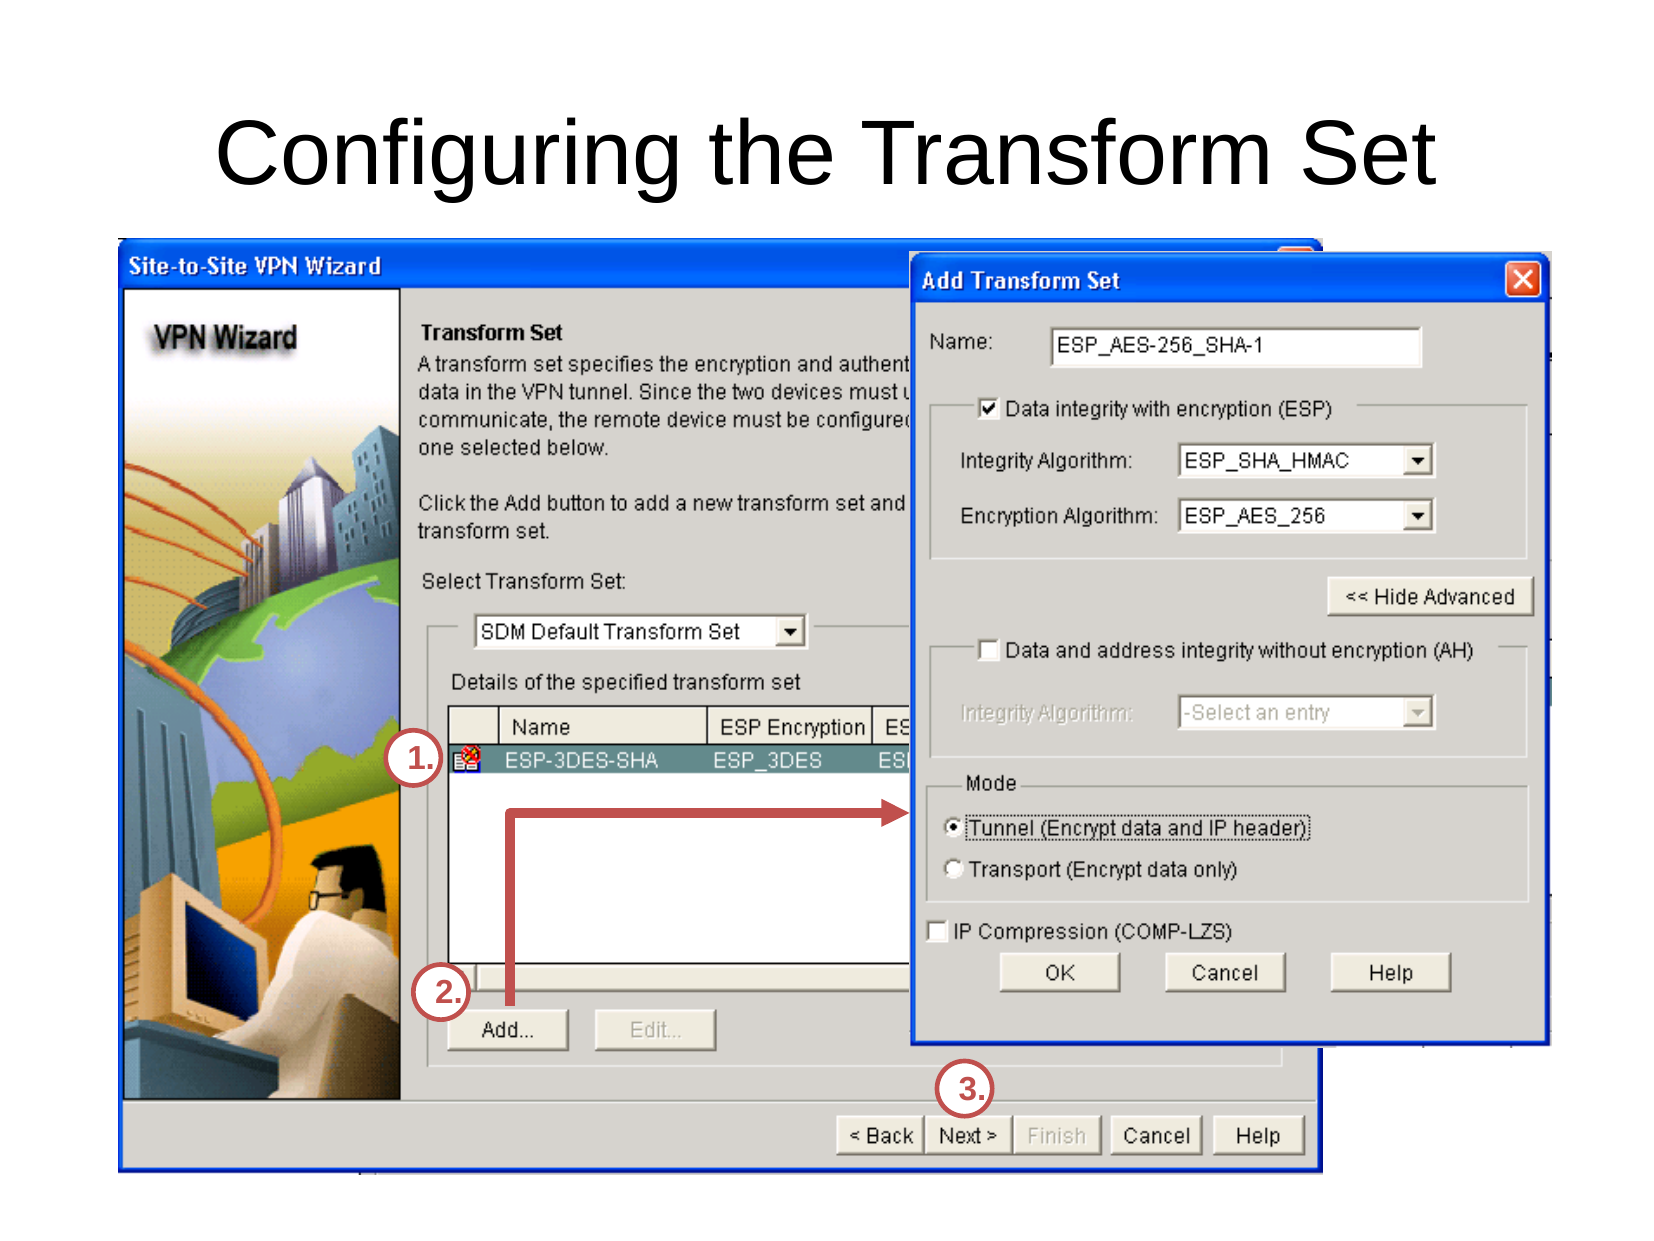

# Configuring the Transform Set
1.
2.
3.